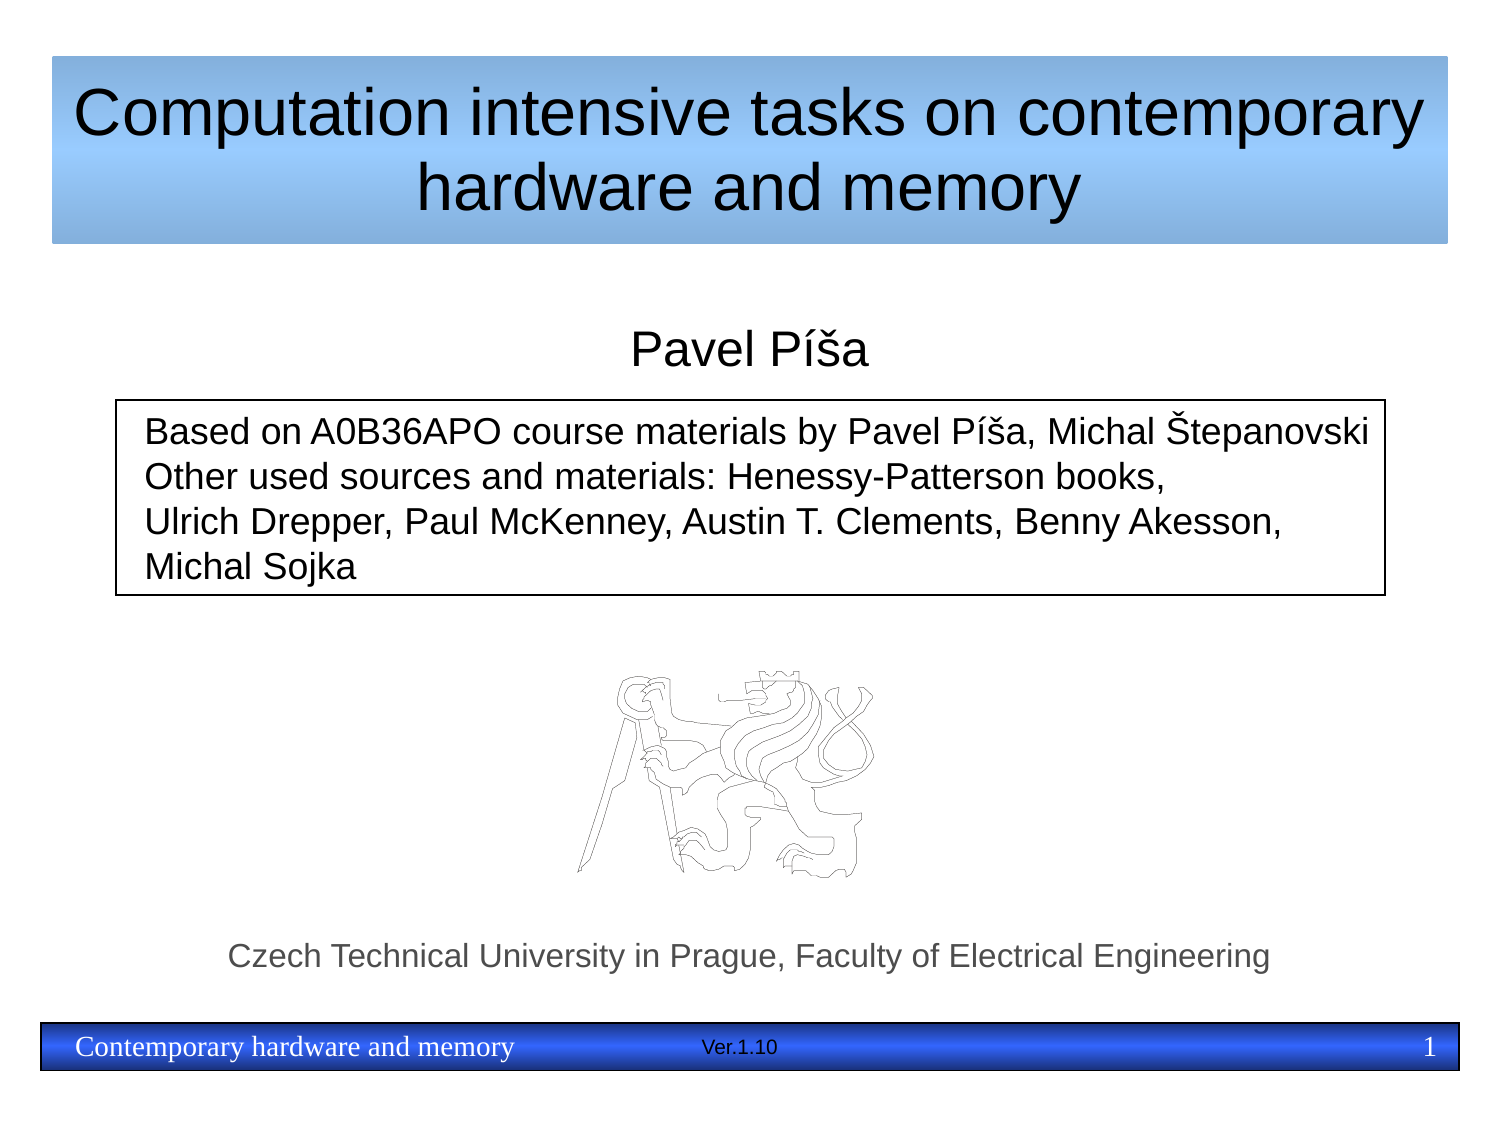

# Computation intensive tasks on contemporary hardware and memory
Pavel Píša
Based on A0B36APO course materials by Pavel Píša, Michal Štepanovski
Other used sources and materials: Henessy-Patterson books,
Ulrich Drepper, Paul McKenney, Austin T. Clements, Benny Akesson,
Michal Sojka
Czech Technical University in Prague, Faculty of Electrical Engineering
Contemporary hardware and memory
1
Ver.1.10